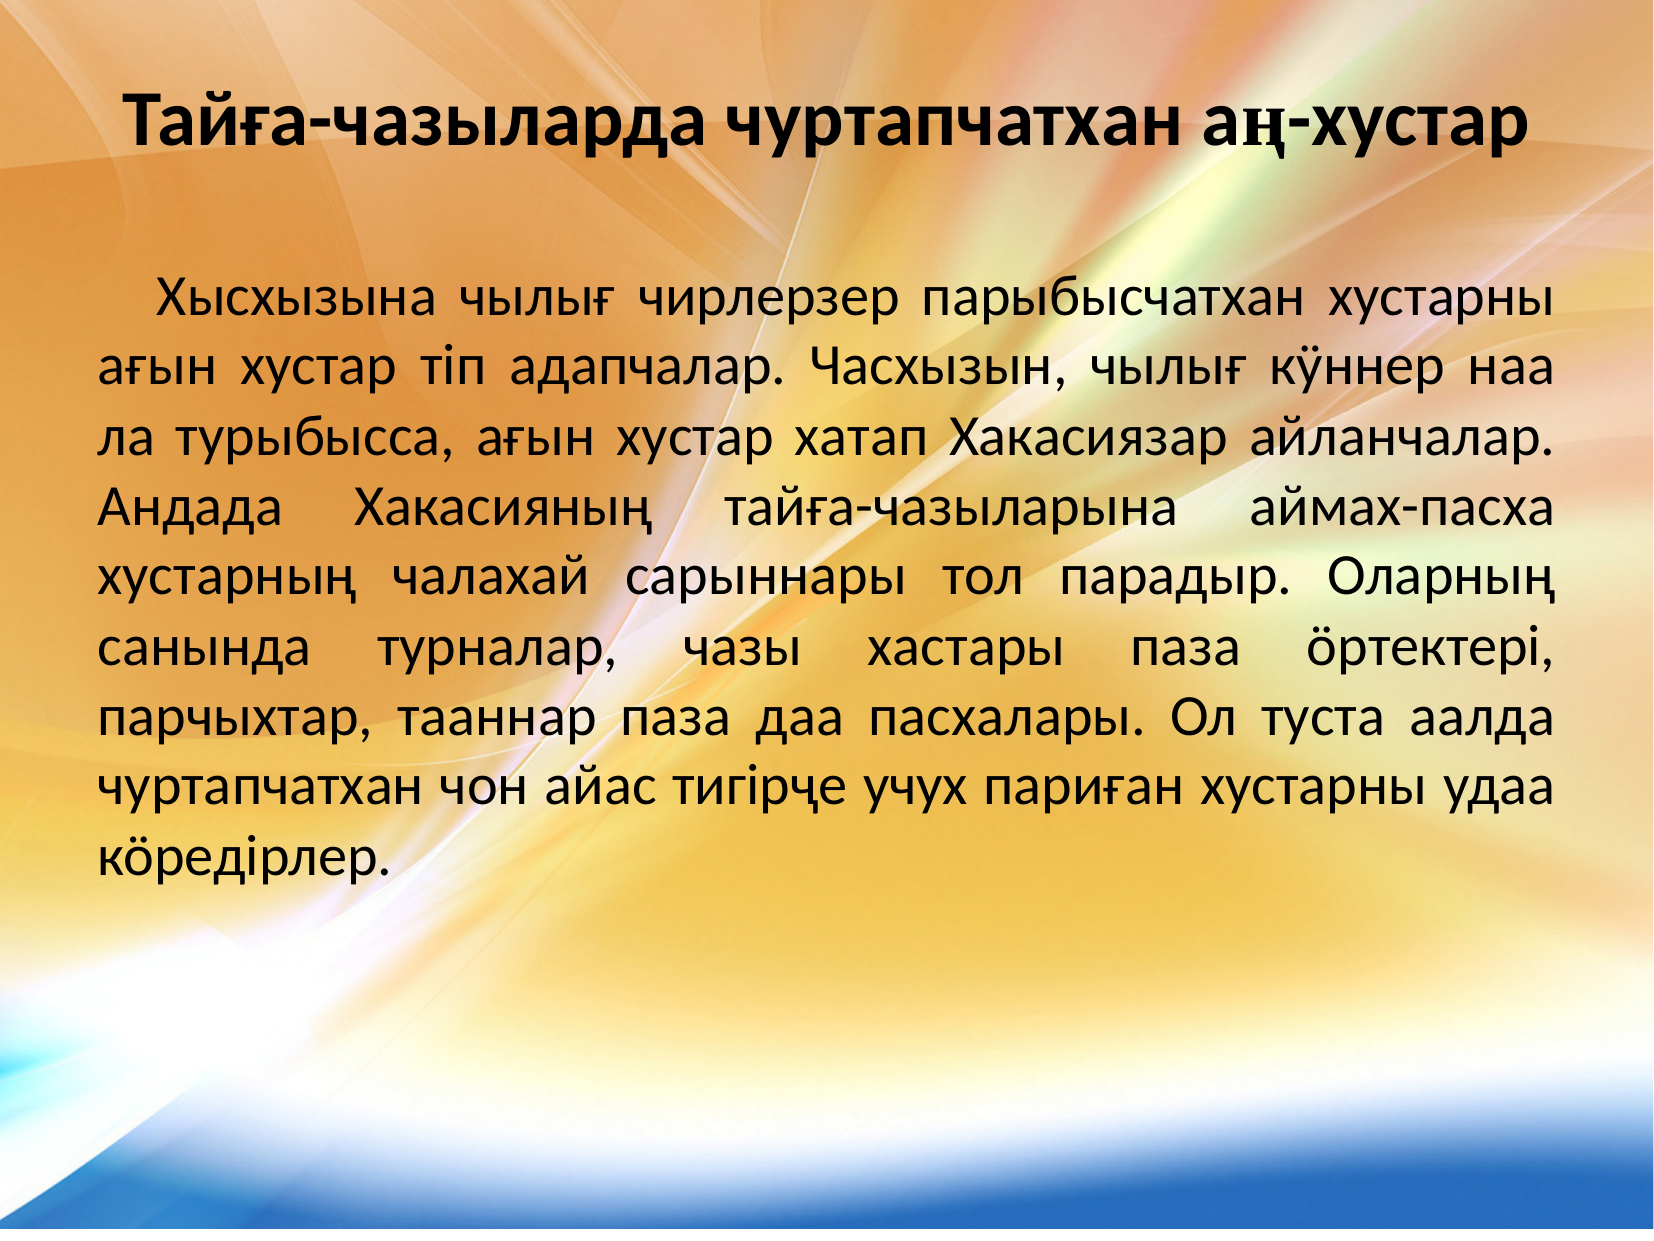

# Тайға-чазыларда чуртапчатхан аң-хустар
Хысхызына чылығ чирлерзер парыбысчатхан хустарны ағын хустар тіп адапчалар. Часхызын, чылығ кӱннер наа ла турыбысса, ағын хустар хатап Хакасиязар айланчалар. Андада Хакасияның тайға-чазыларына аймах-пасха хустарның чалахай сарыннары тол парадыр. Оларның санында турналар, чазы хастары паза ӧртектері, парчыхтар, тааннар паза даа пасхалары. Ол туста аалда чуртапчатхан чон айас тигірҷе учух париған хустарны удаа кӧредірлер.